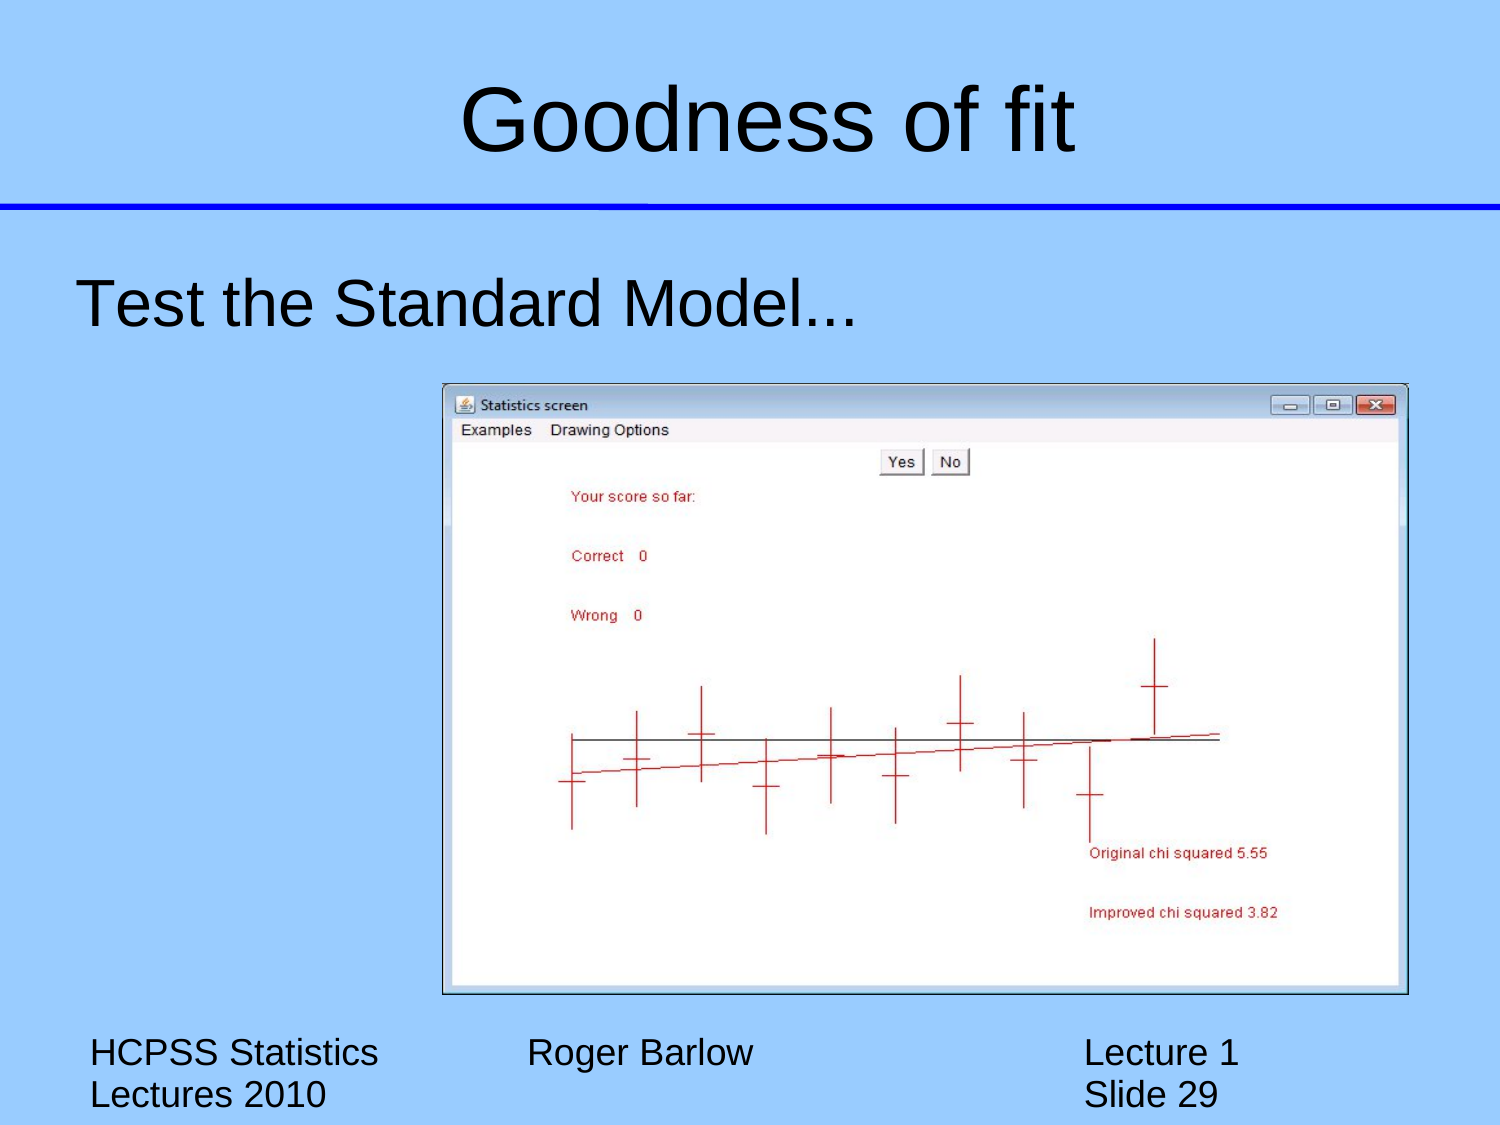

# Goodness of fit
Test the Standard Model...
29